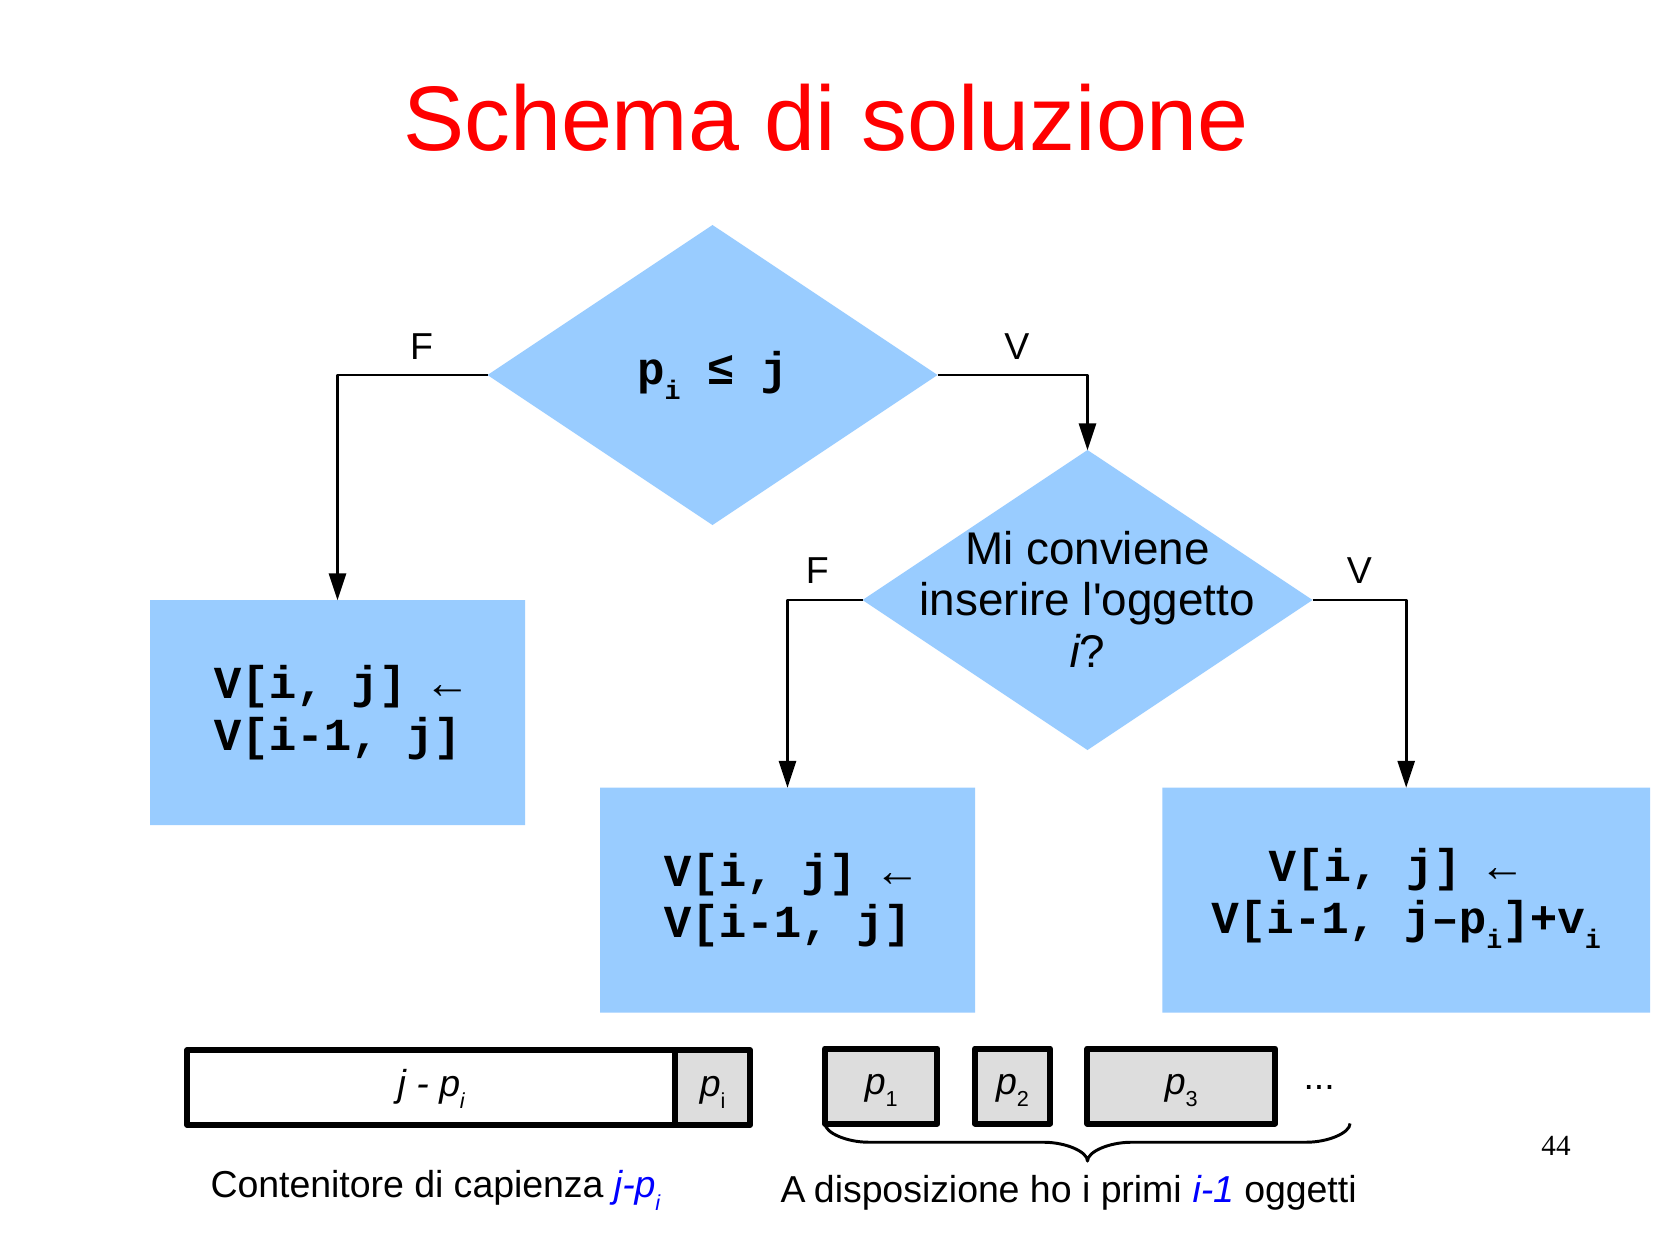

# Schema di soluzione
pi ≤ j
F
V
Mi conviene
inserire l'oggetto
i?
F
V
V[i, j] ← V[i-1, j]
V[i, j] ← V[i-1, j]
V[i, j] ←
V[i-1, j–pi]+vi
p1
p2
p3
...
j - pi
pi
44
Contenitore di capienza j-pi
A disposizione ho i primi i-1 oggetti